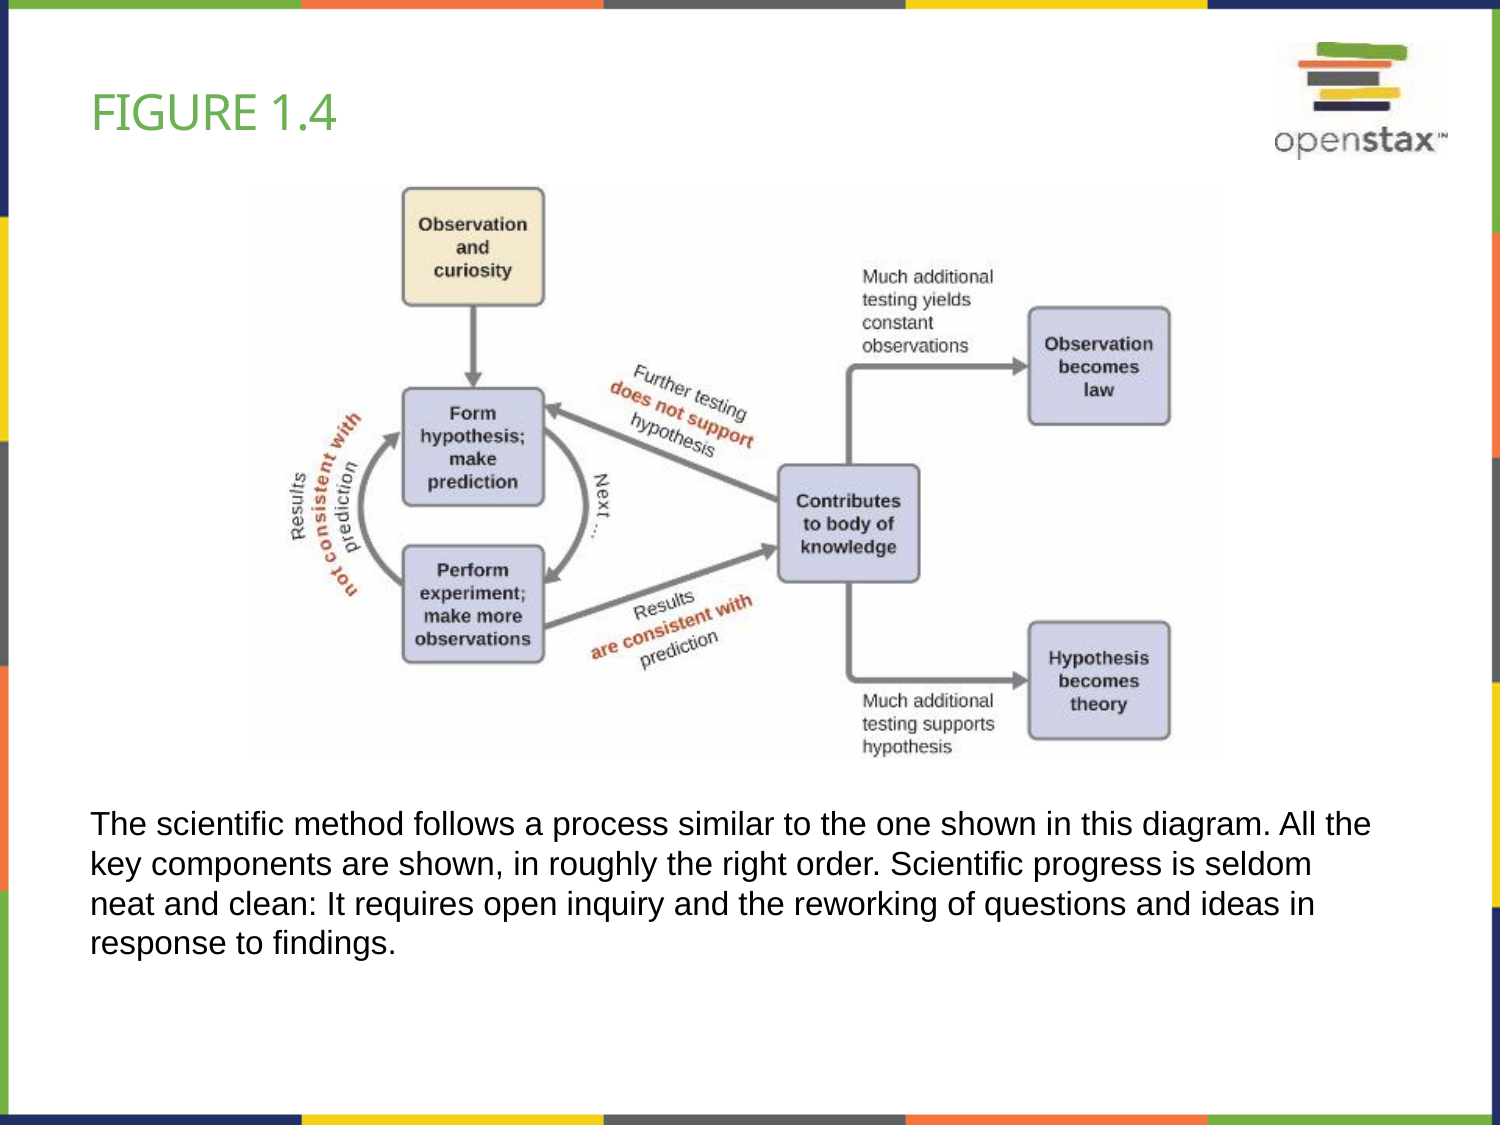

# Figure 1.4
The scientific method follows a process similar to the one shown in this diagram. All the key components are shown, in roughly the right order. Scientific progress is seldom neat and clean: It requires open inquiry and the reworking of questions and ideas in response to findings.